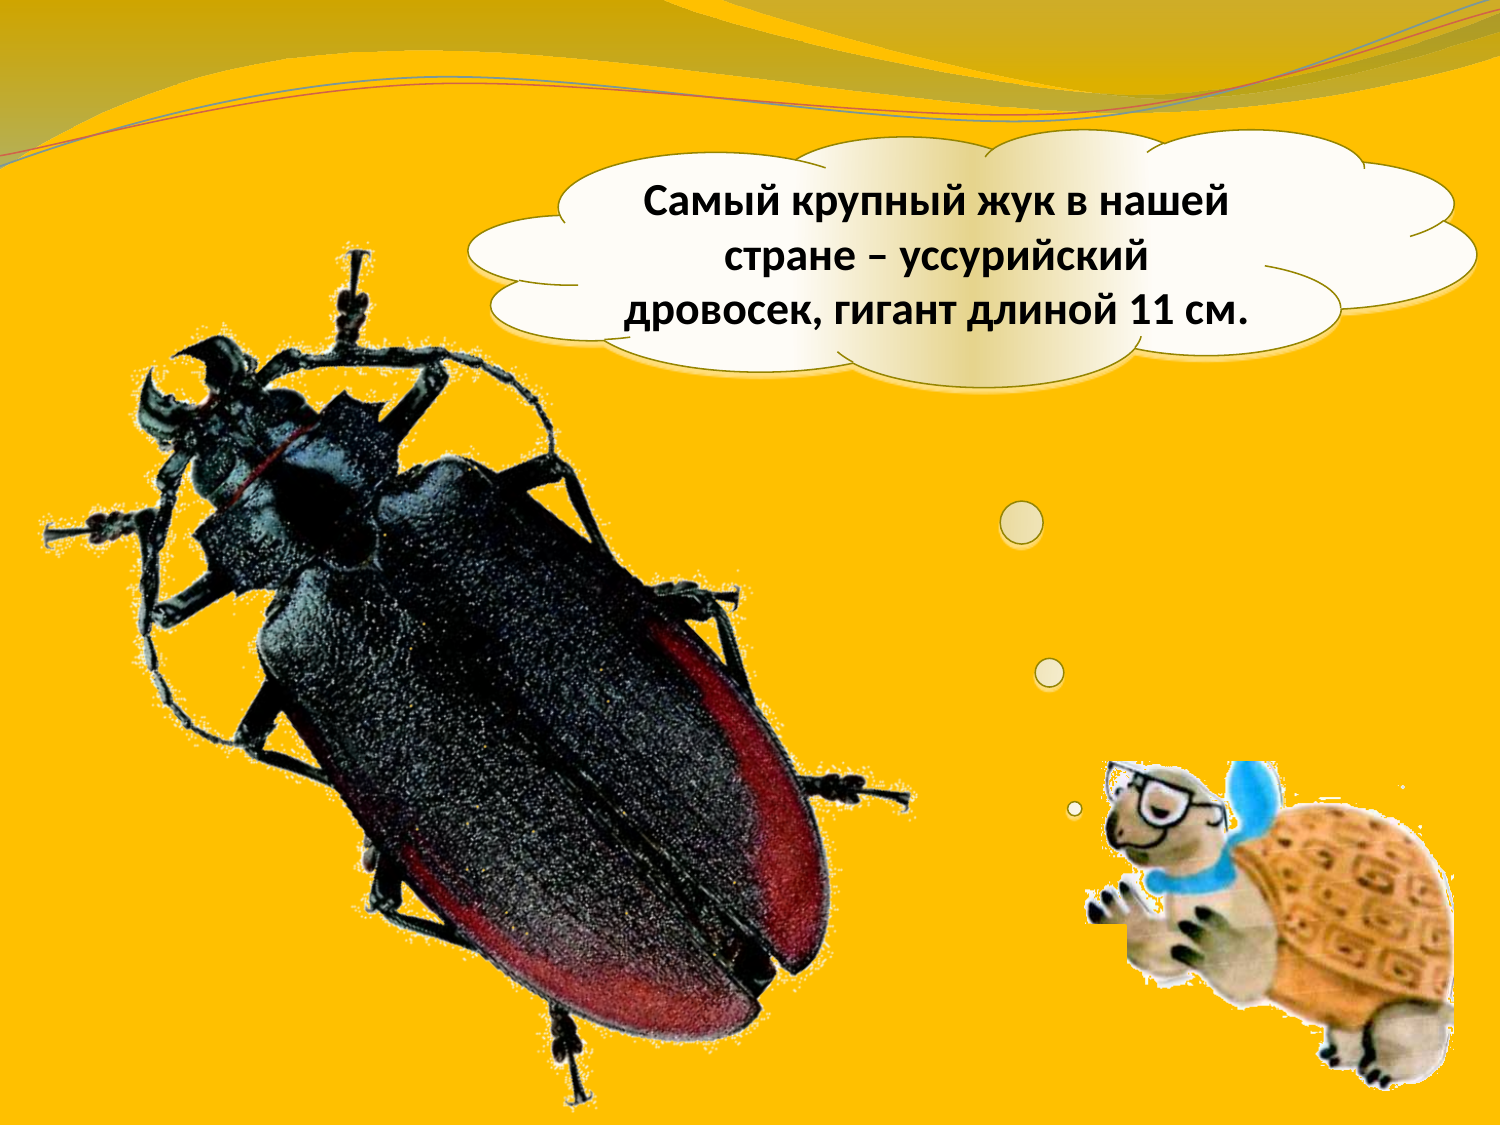

Самый крупный жук в нашей стране – уссурийский дровосек, гигант длиной 11 см.